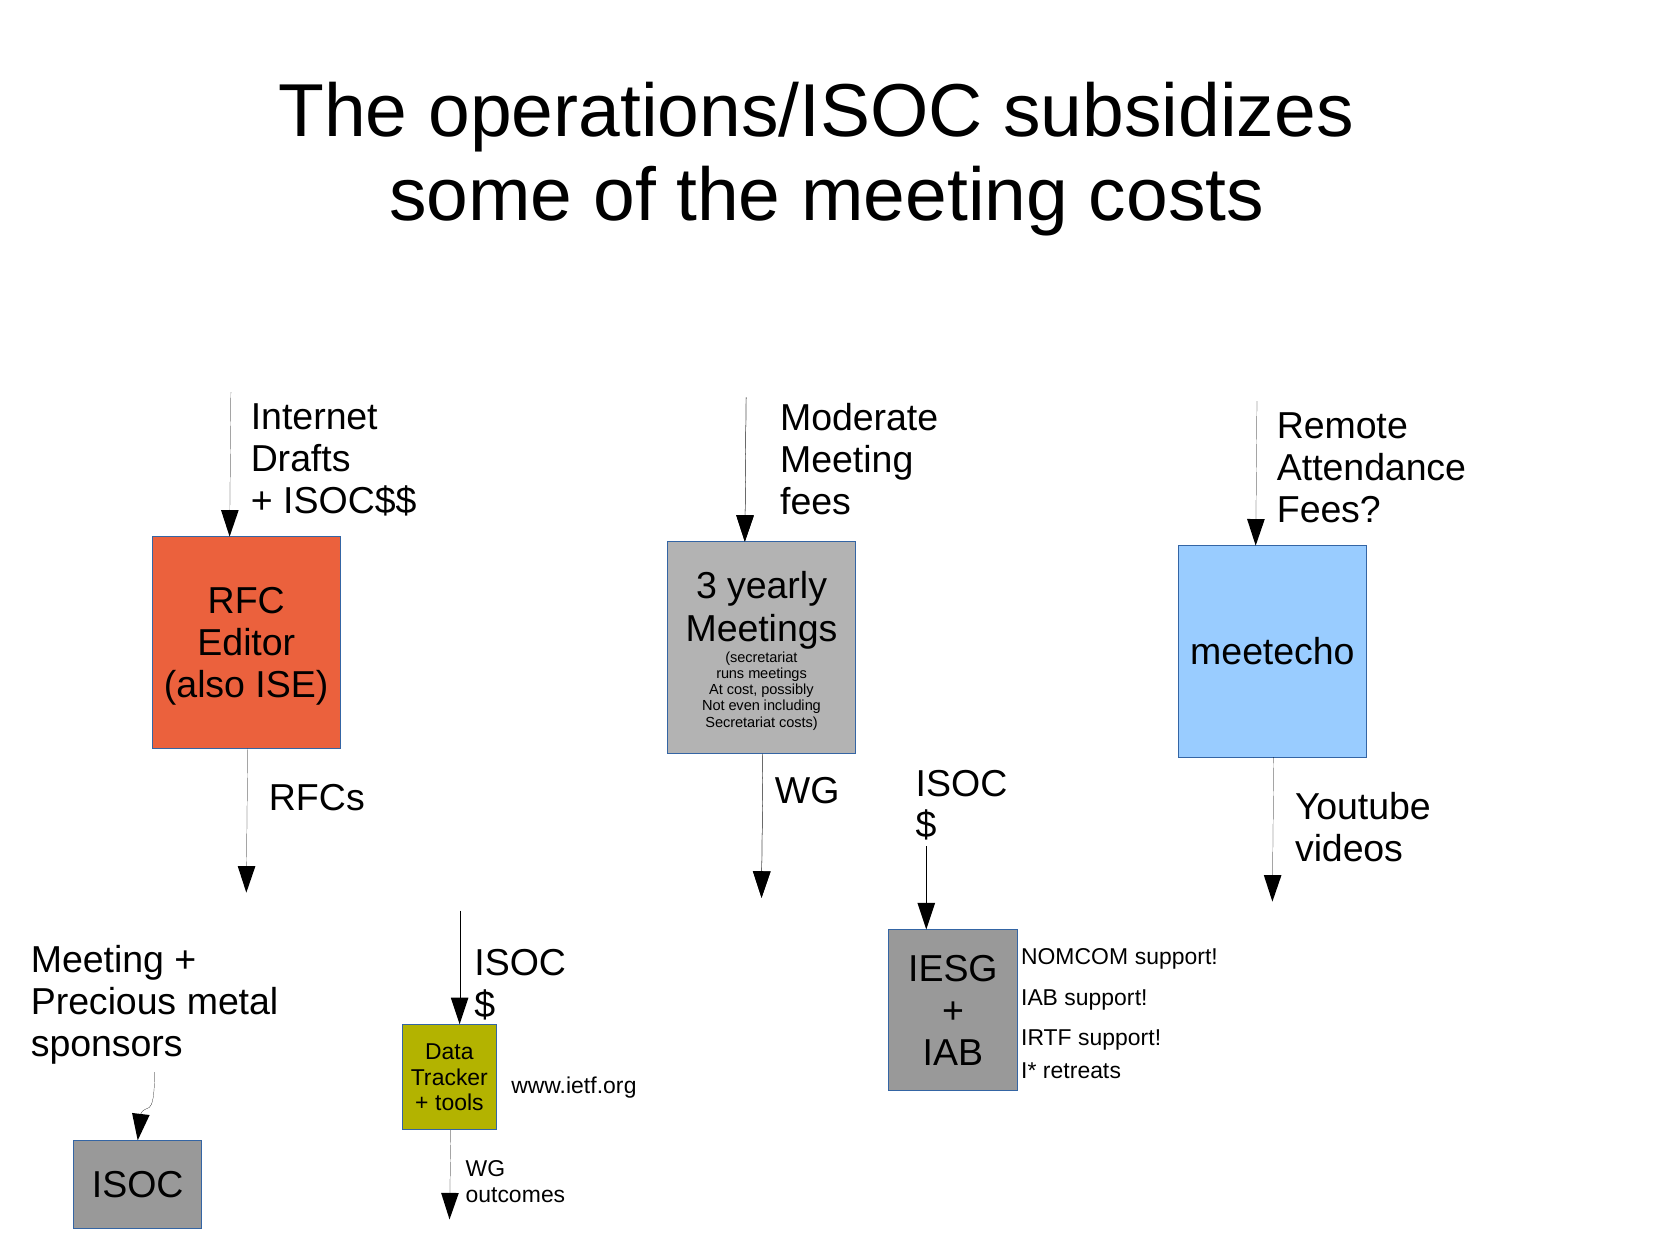

# The operations/ISOC subsidizes some of the meeting costs
Internet
Drafts
+ ISOC$$
Moderate
Meeting
fees
Remote
Attendance
Fees?
RFC
Editor
(also ISE)
3 yearly
meetings
3 yearly
Meetings
(secretariat
runs meetings
At cost, possibly
Not even including
Secretariat costs)
meetecho
ISOC $
WG
RFCs
Youtube videos
IESG
+
IAB
Meeting +
Precious metal
sponsors
ISOC $
NOMCOM support!
IAB support!
IRTF support!
Data
Tracker
+ tools
I* retreats
www.ietf.org
ISOC
WG
outcomes